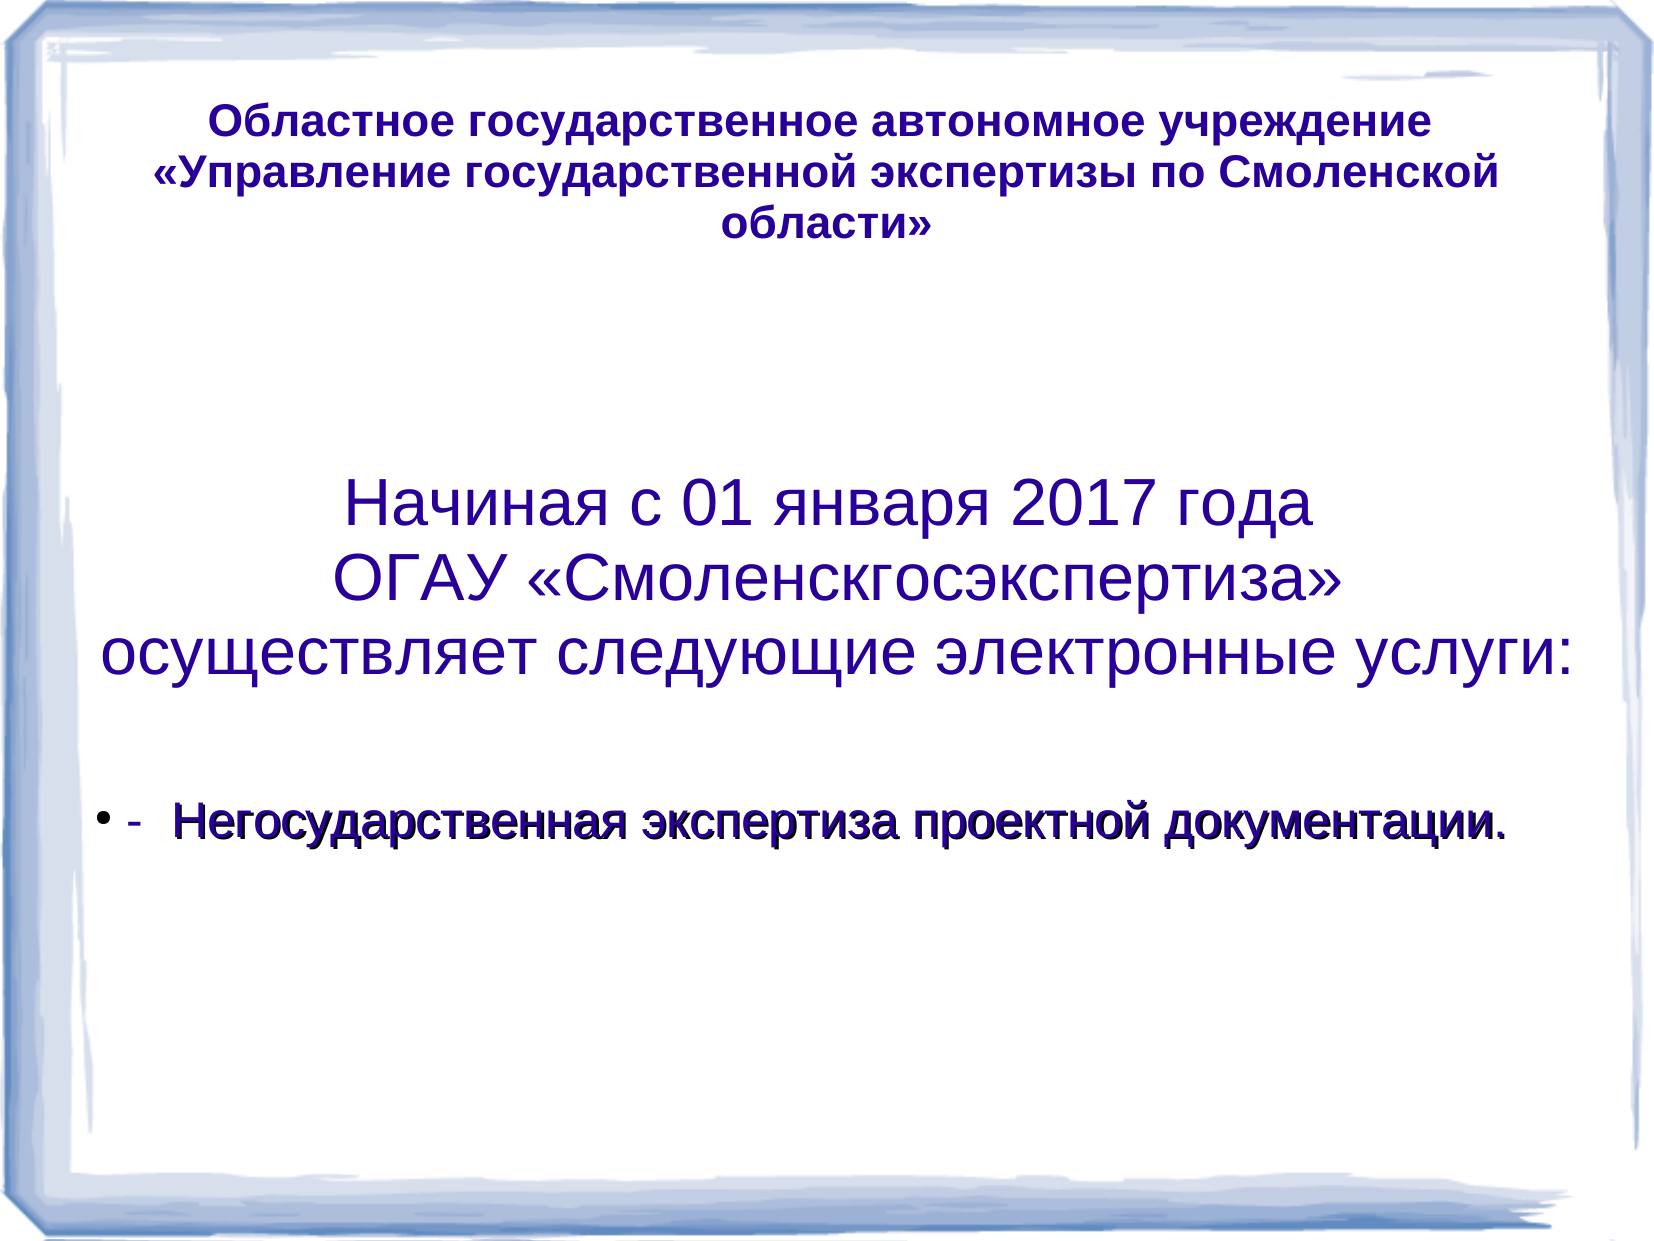

# Областное государственное автономное учреждение «Управление государственной экспертизы по Смоленской области»
Начиная с 01 января 2017 года
ОГАУ «Смоленскгосэкспертиза»
осуществляет следующие электронные услуги:
 - Негосударственная экспертиза проектной документации.